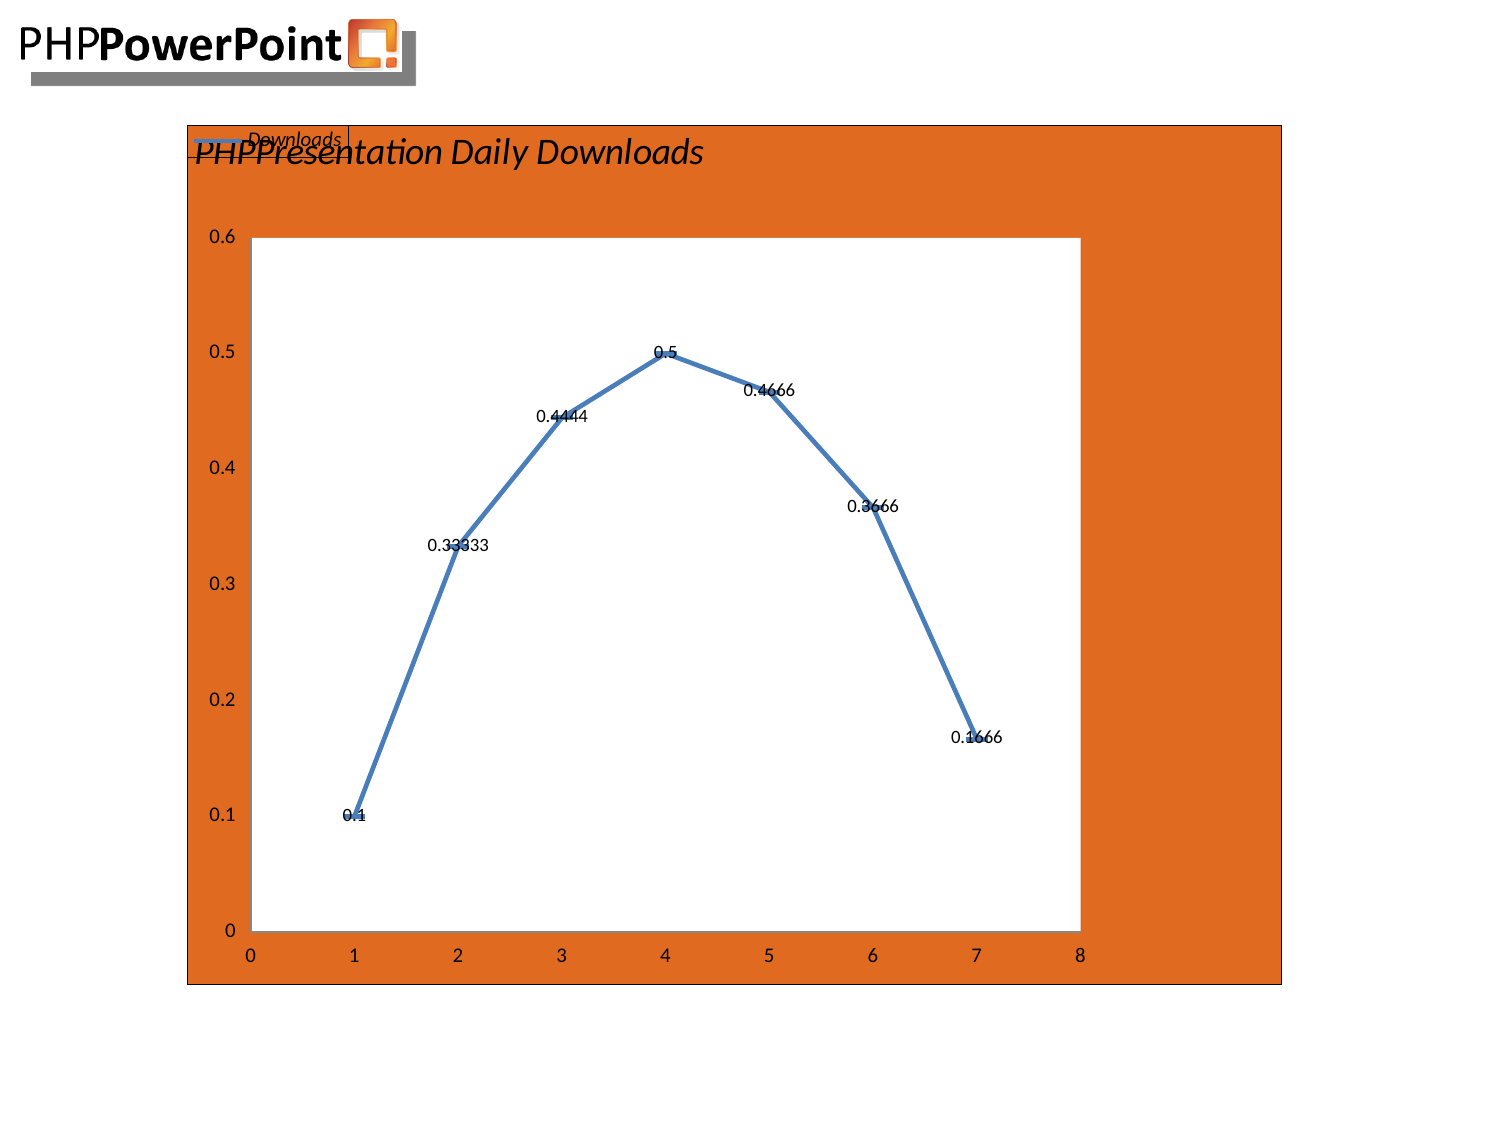

### Chart: PHPPresentation Daily Downloads
| Category | Downloads |
|---|---|